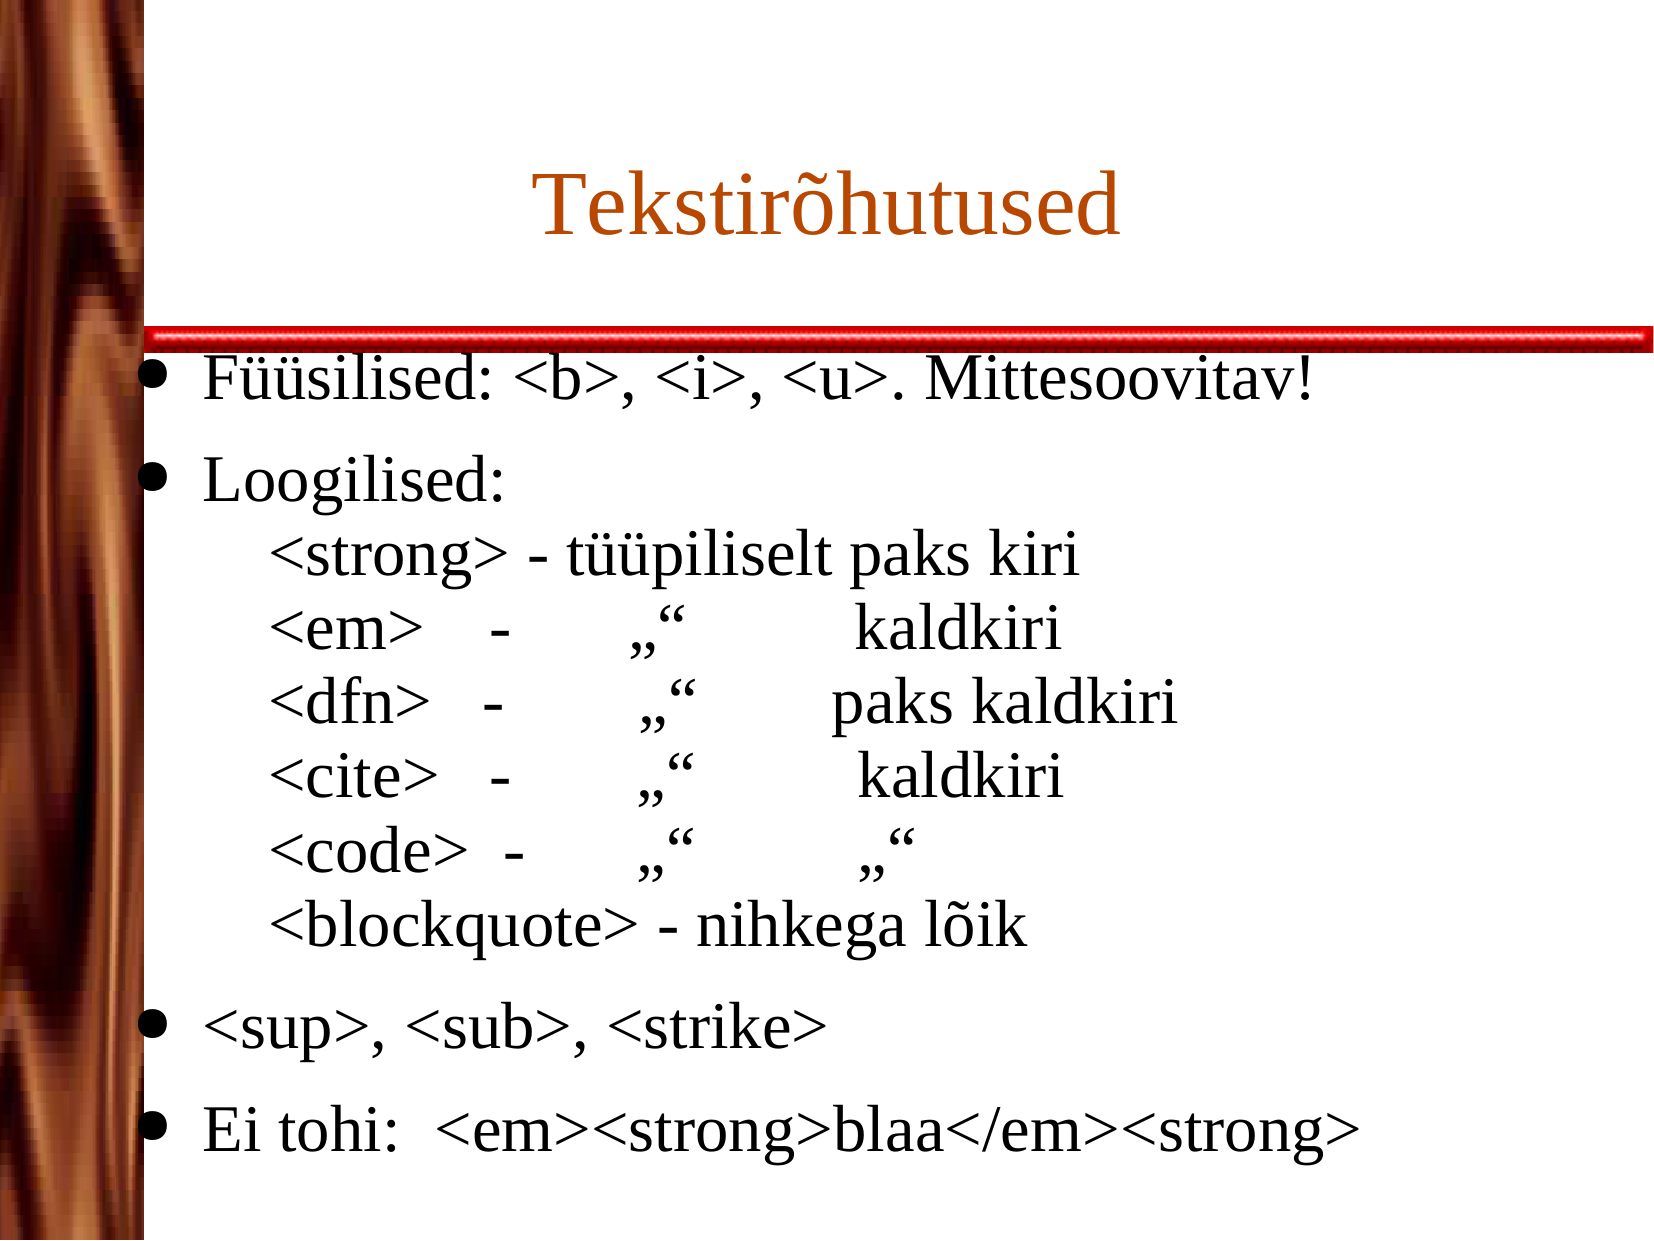

# Tekstirõhutused
Füüsilised: <b>, <i>, <u>. Mittesoovitav!
Loogilised:
	<strong> - tüüpiliselt paks kiri
	<em> 	- „“ kaldkiri
	<dfn> - „“ paks kaldkiri
	<cite> -		„“			kaldkiri
	<code> -		„“			„“
	<blockquote> - nihkega lõik
<sup>, <sub>, <strike>
Ei tohi: <em><strong>blaa</em><strong>